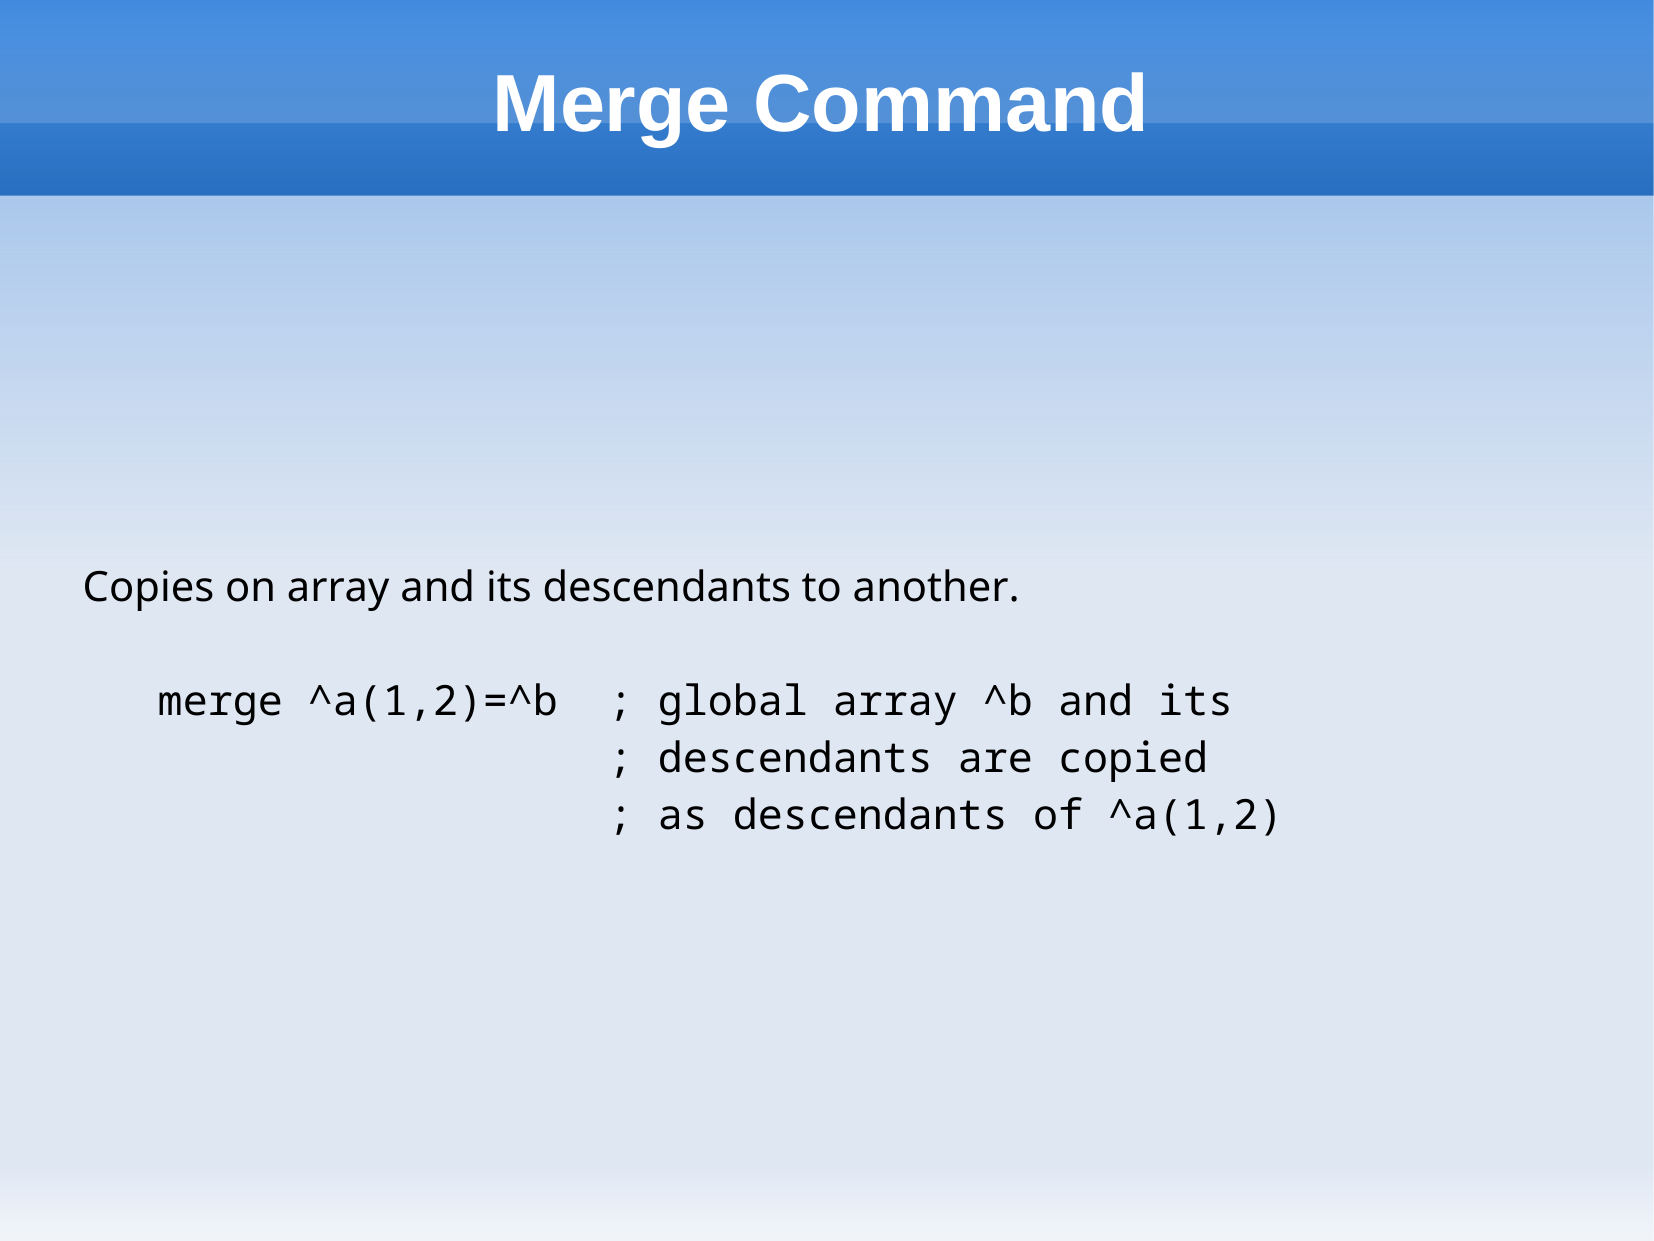

# Merge Command
Copies on array and its descendants to another.
 	merge ^a(1,2)=^b 	; global array ^b and its
							; descendants are copied
							; as descendants of ^a(1,2)